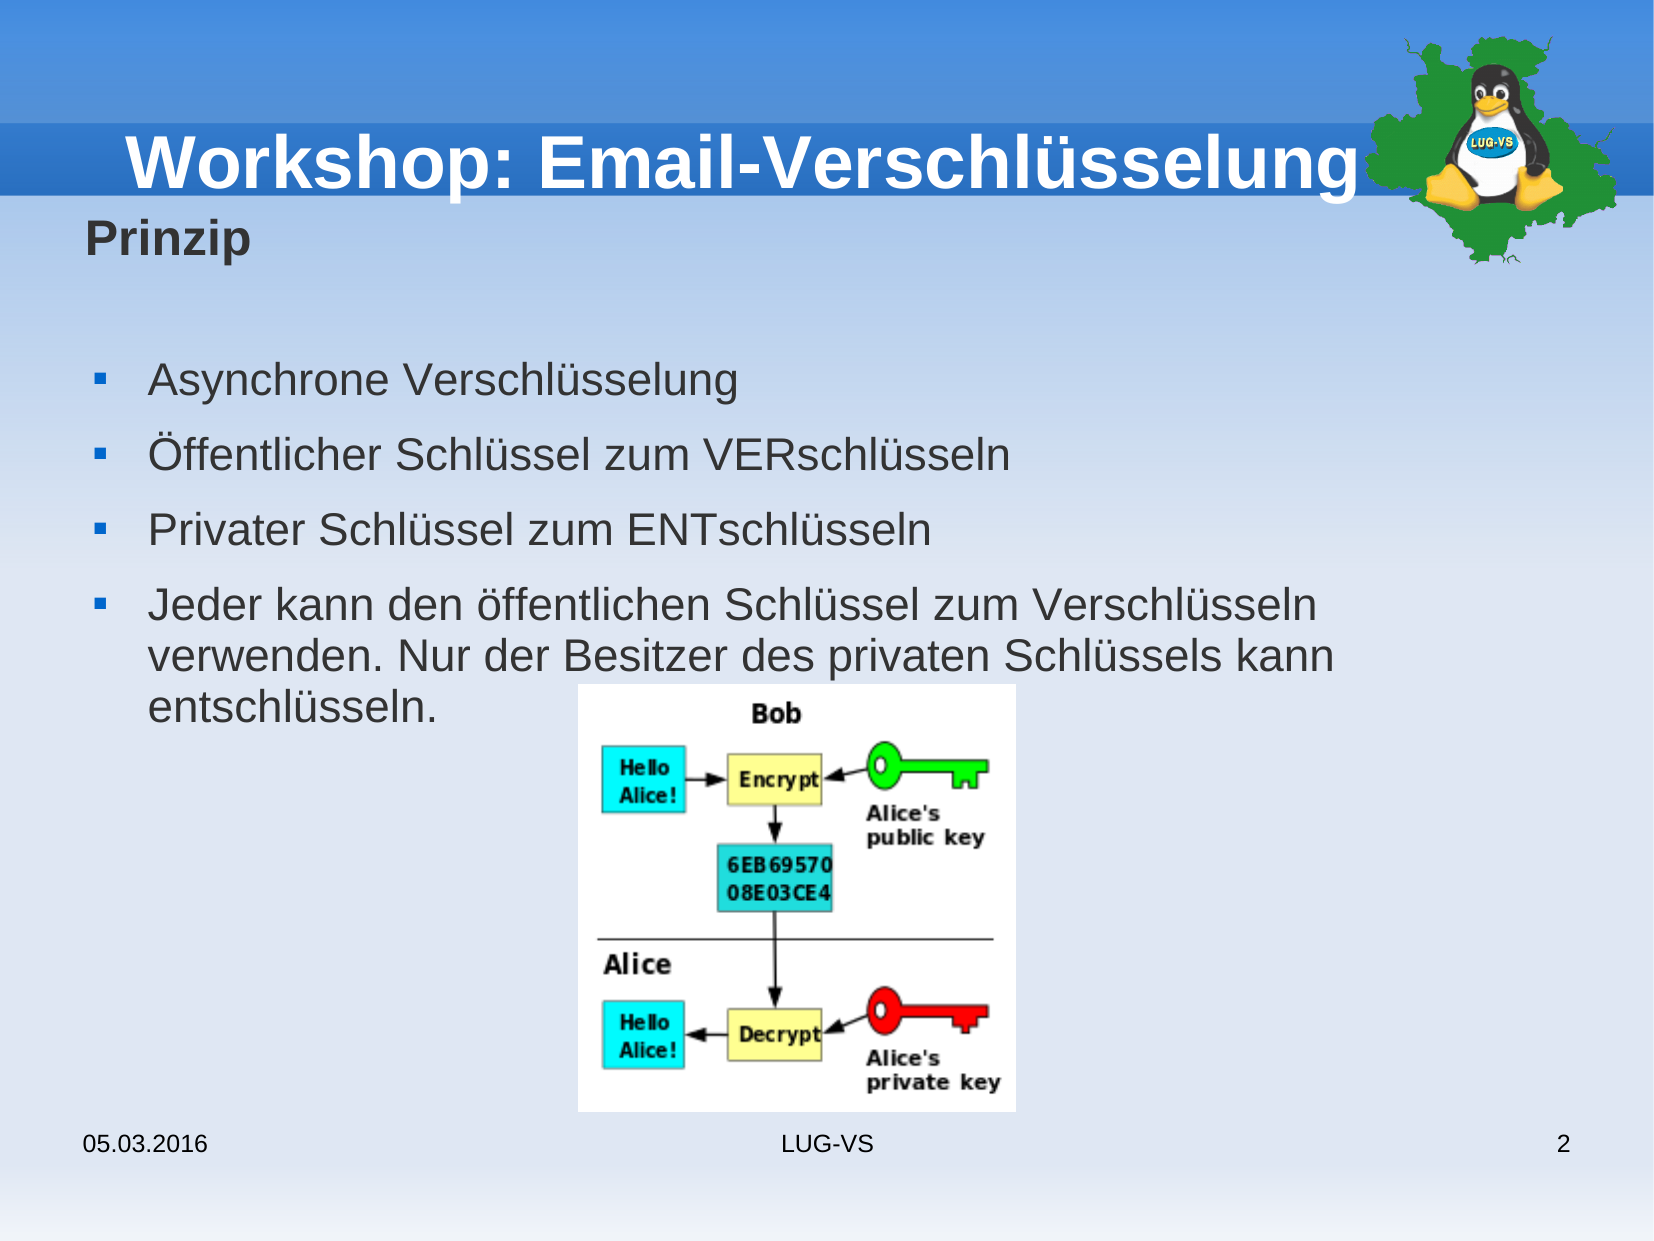

# Workshop: Email-Verschlüsselung
Prinzip
Asynchrone Verschlüsselung
Öffentlicher Schlüssel zum VERschlüsseln
Privater Schlüssel zum ENTschlüsseln
Jeder kann den öffentlichen Schlüssel zum Verschlüsseln verwenden. Nur der Besitzer des privaten Schlüssels kann entschlüsseln.
05.03.2016
LUG-VS
2